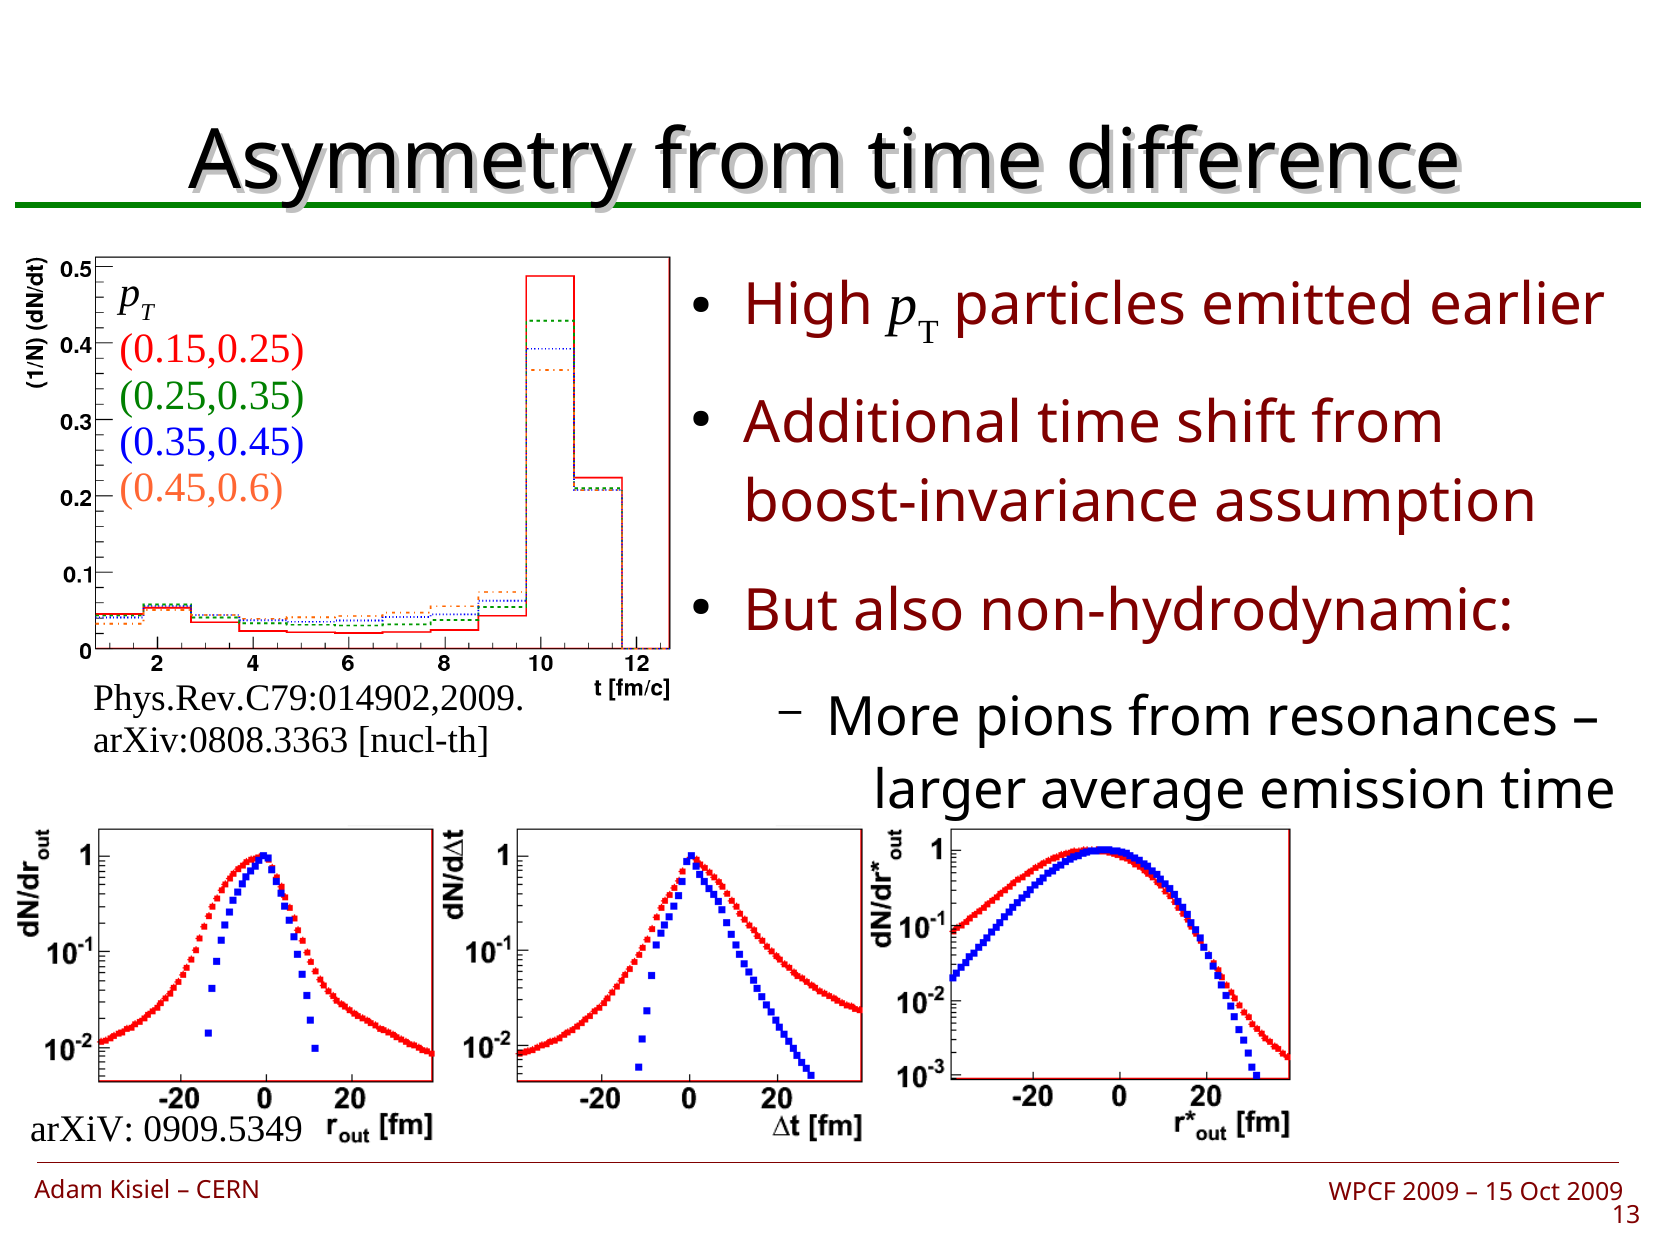

# Asymmetry from time difference
High pT particles emitted earlier
Additional time shift from boost-invariance assumption
But also non-hydrodynamic:
More pions from resonances – larger average emission time
pT
(0.15,0.25)
(0.25,0.35)
(0.35,0.45)
(0.45,0.6)
Phys.Rev.C79:014902,2009.
arXiv:0808.3363 [nucl-th]
arXiV: 0909.5349